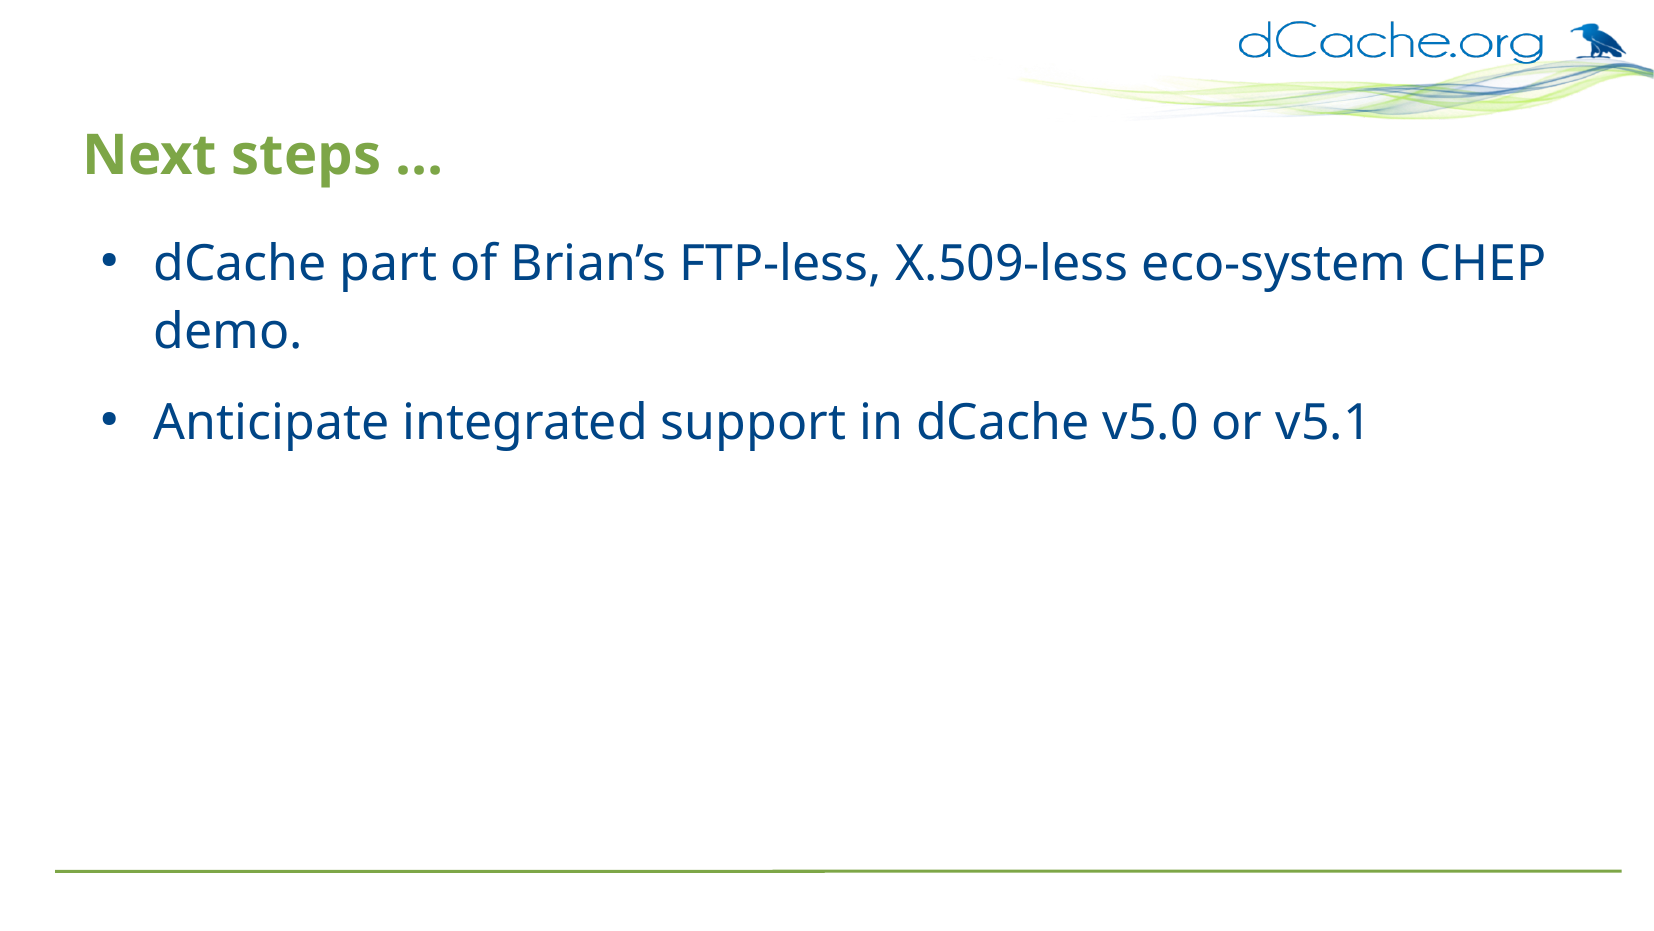

# Next steps …
dCache part of Brian’s FTP-less, X.509-less eco-system CHEP demo.
Anticipate integrated support in dCache v5.0 or v5.1